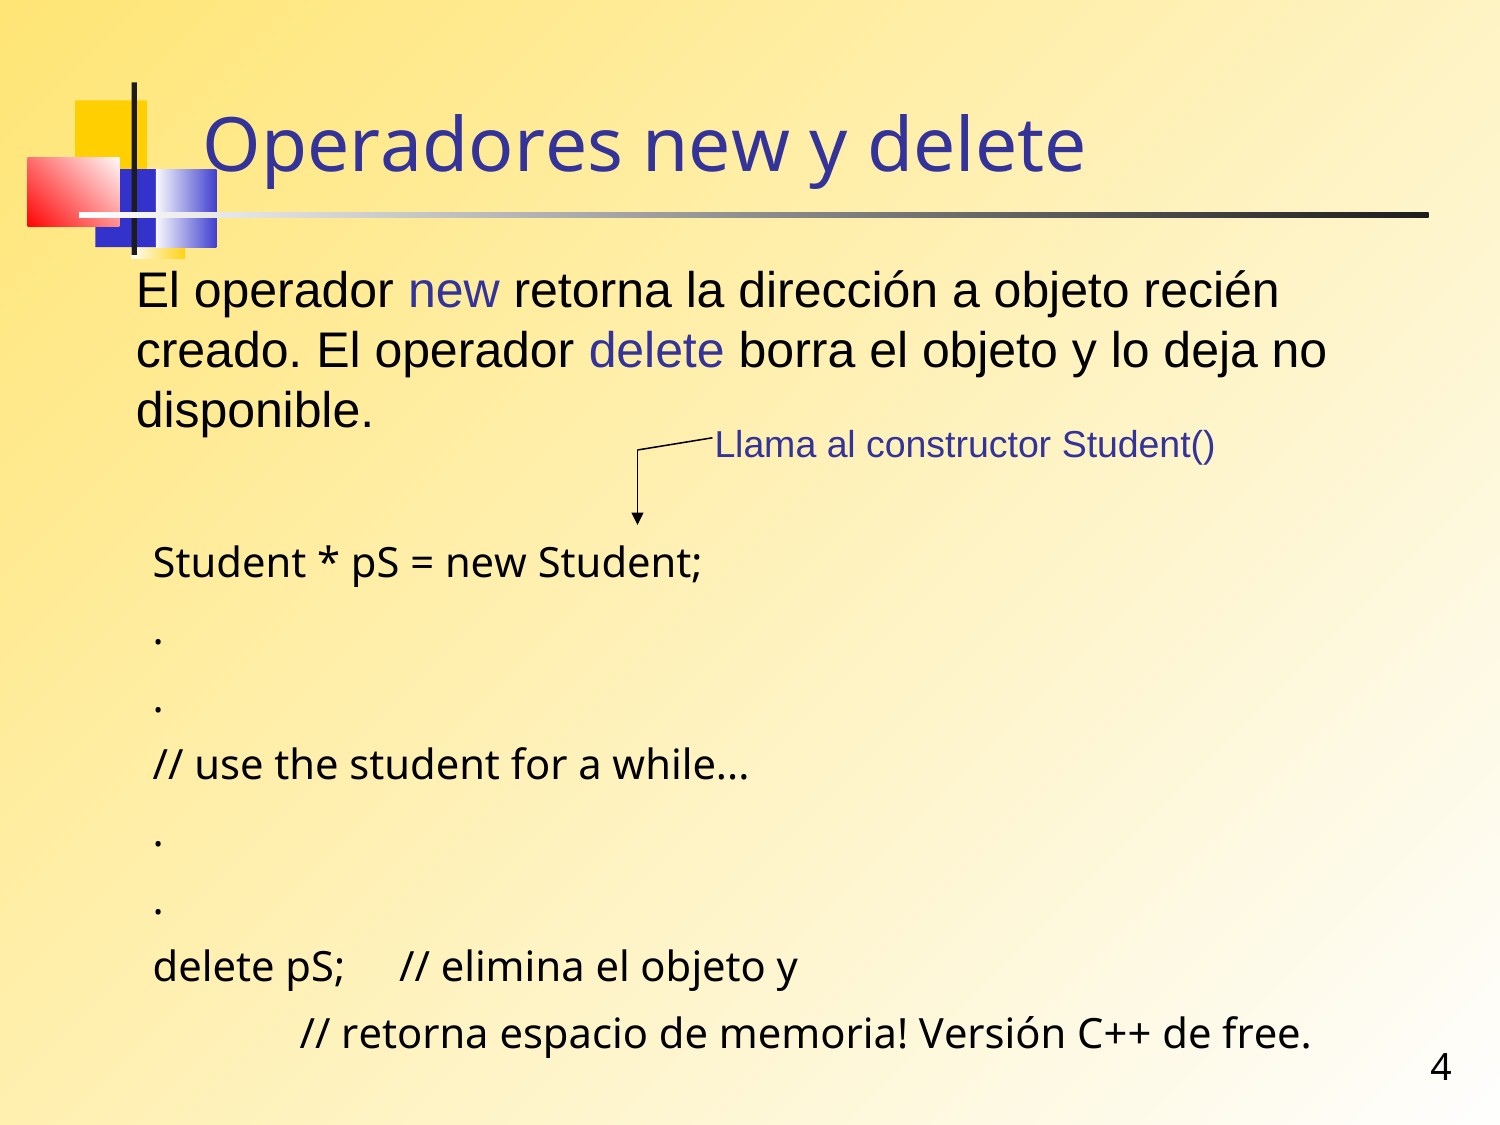

# Operadores new y delete
El operador new retorna la dirección a objeto recién creado. El operador delete borra el objeto y lo deja no disponible.
Llama al constructor Student()
Student * pS = new Student;
.
.
// use the student for a while...
.
.
delete pS; // elimina el objeto y
			// retorna espacio de memoria! Versión C++ de free.
4